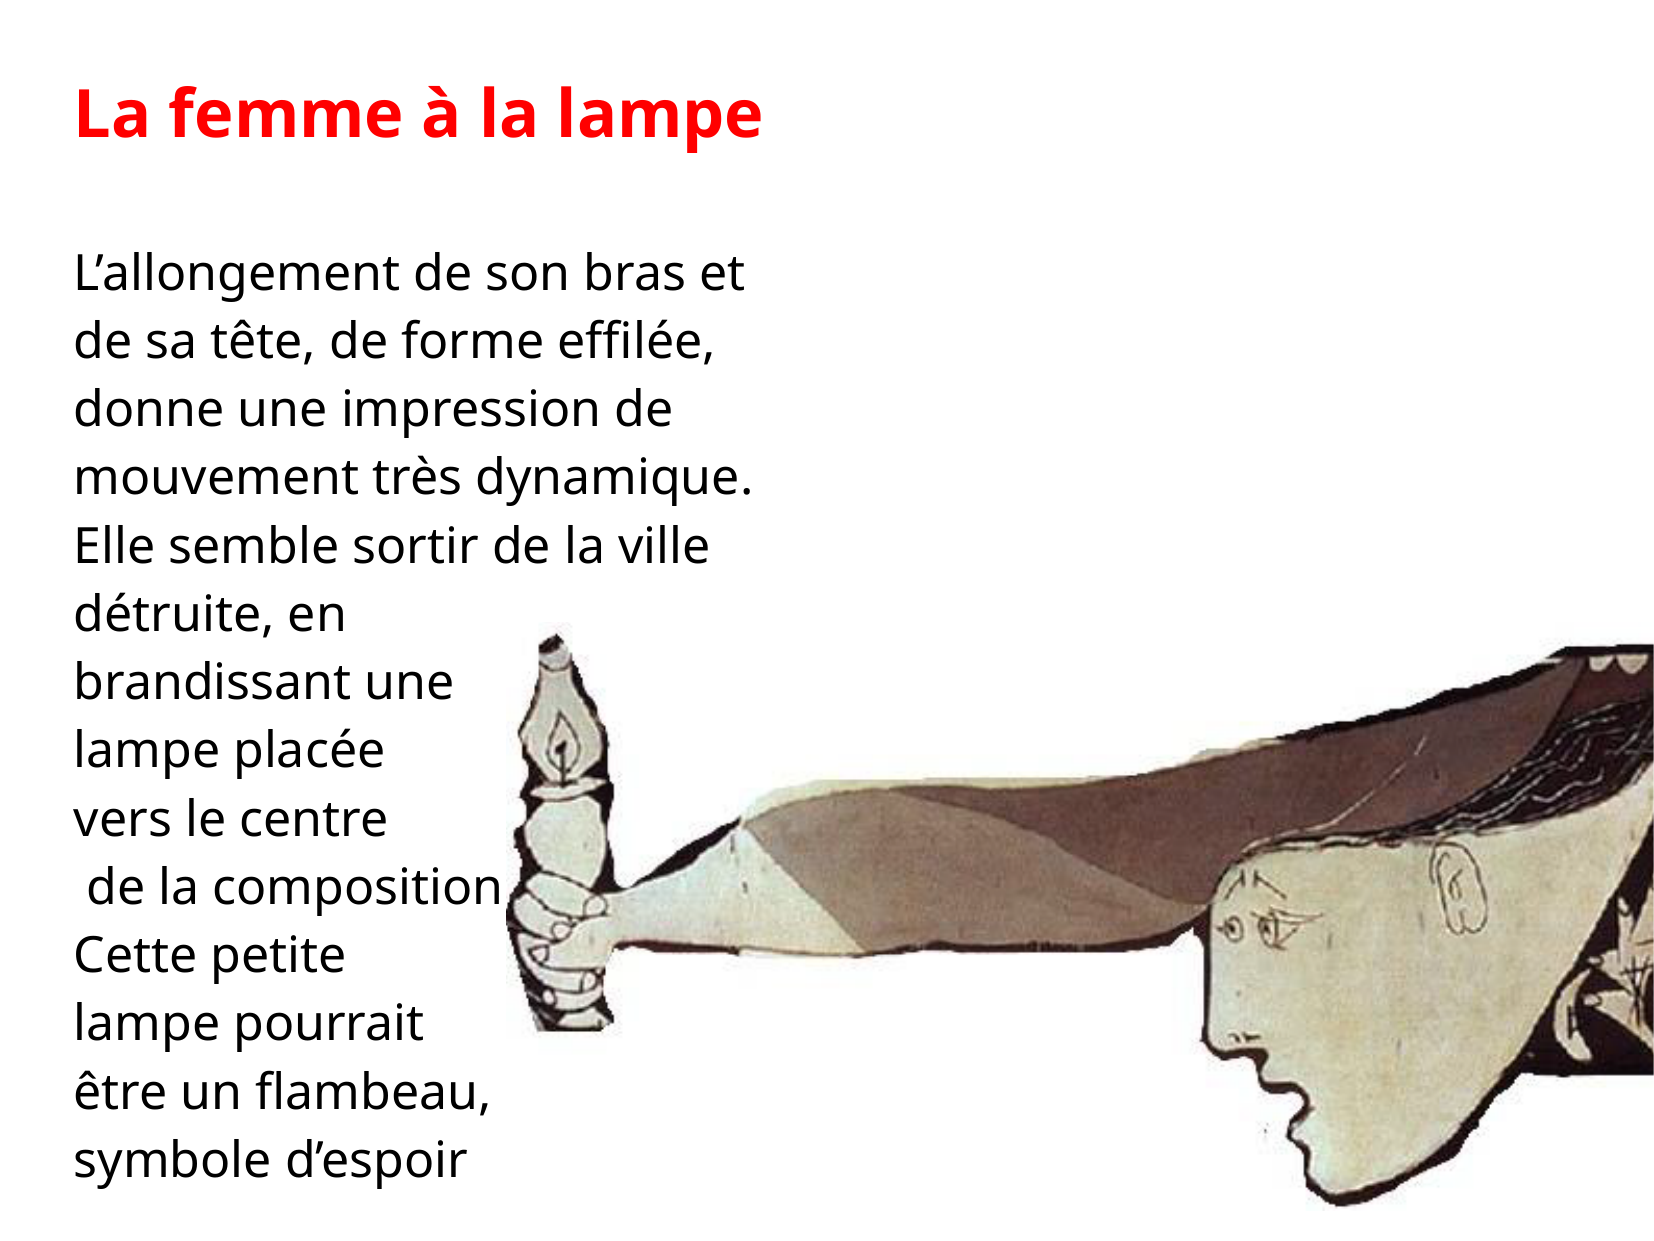

La femme à la lampe
L’allongement de son bras et
de sa tête, de forme effilée,
donne une impression de
mouvement très dynamique.
Elle semble sortir de la ville
détruite, en
brandissant une
lampe placée
vers le centre
 de la composition.
Cette petite
lampe pourrait
être un flambeau,
symbole d’espoir